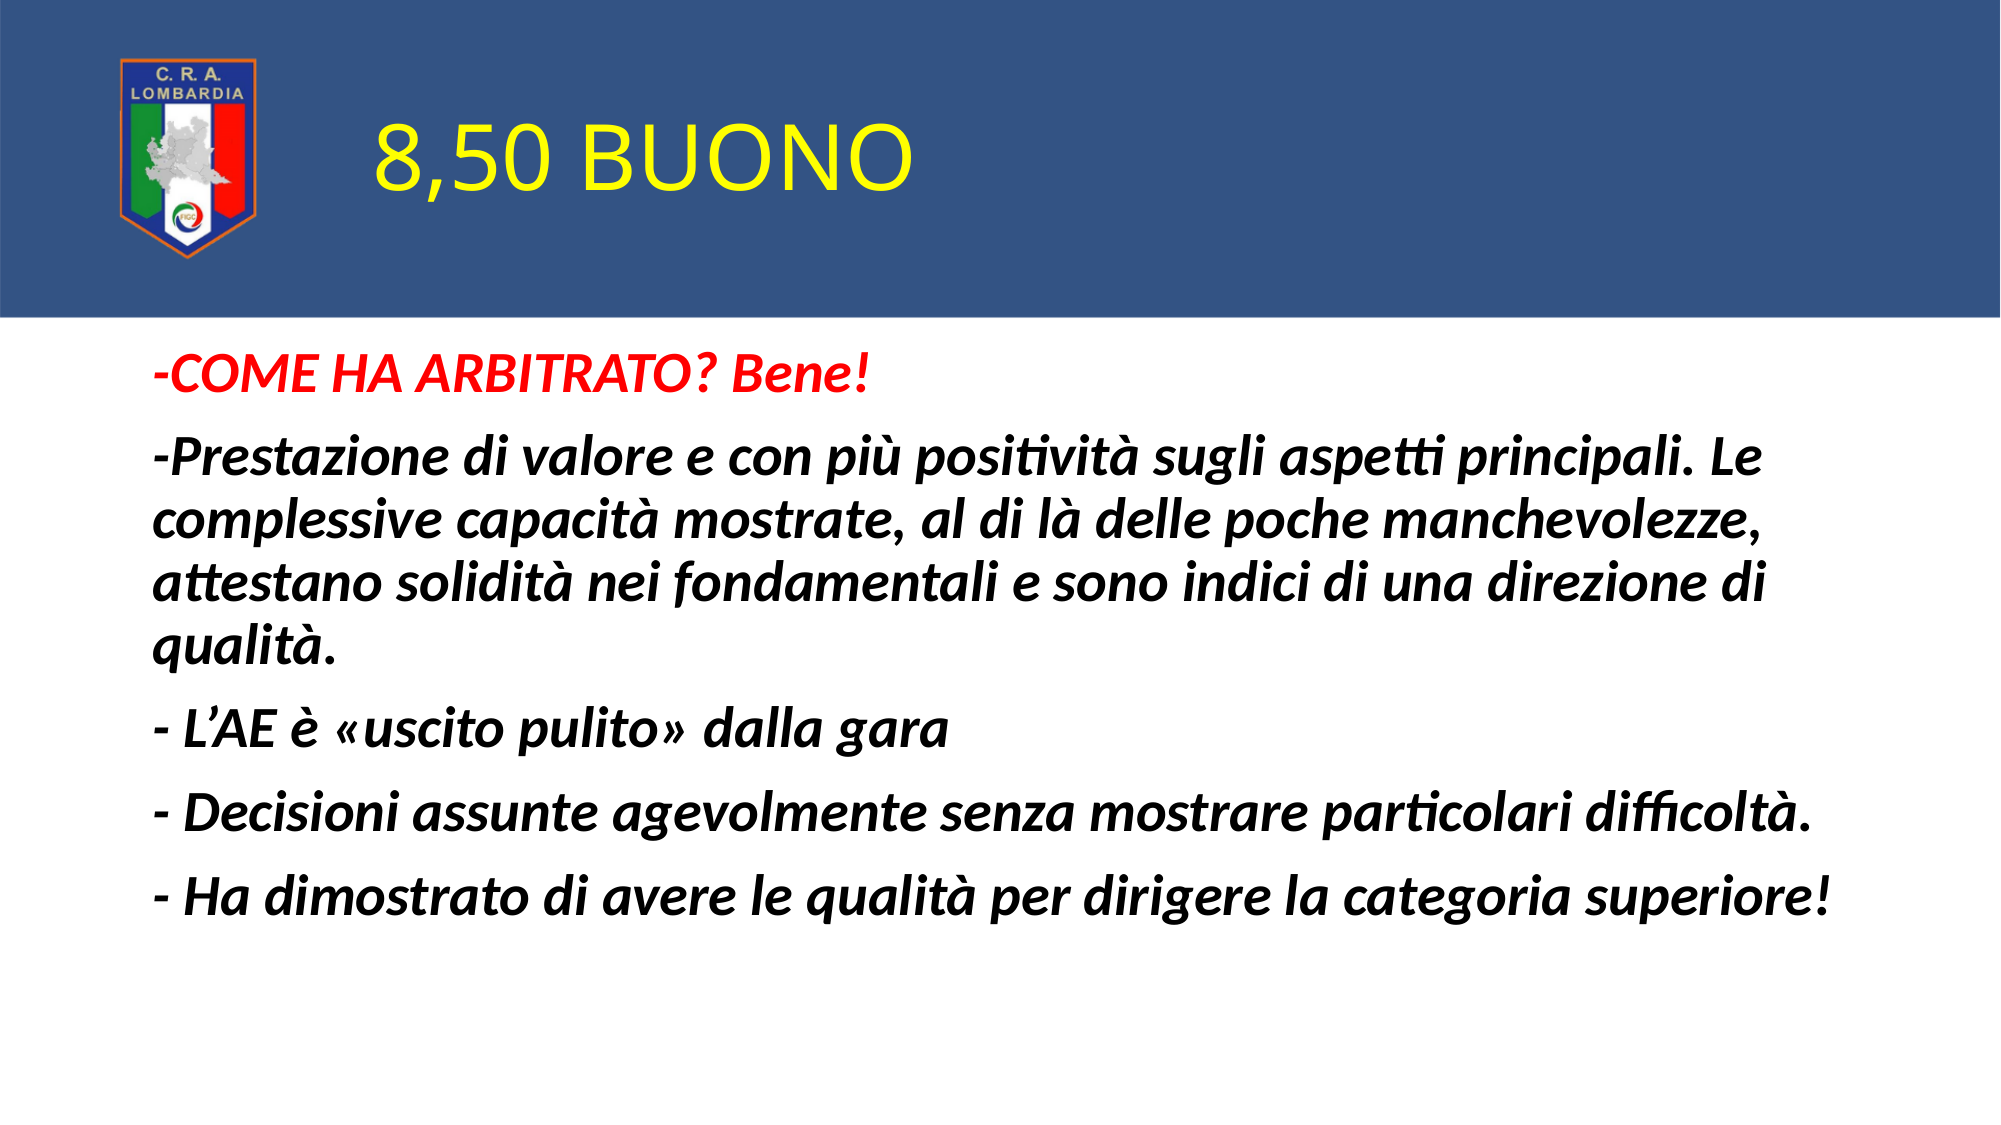

8,50 BUONO
# -COME HA ARBITRATO? Bene!
-Prestazione di valore e con più positività sugli aspetti principali. Le complessive capacità mostrate, al di là delle poche manchevolezze, attestano solidità nei fondamentali e sono indici di una direzione di qualità.
- L’AE è «uscito pulito» dalla gara
- Decisioni assunte agevolmente senza mostrare particolari difficoltà.
- Ha dimostrato di avere le qualità per dirigere la categoria superiore!